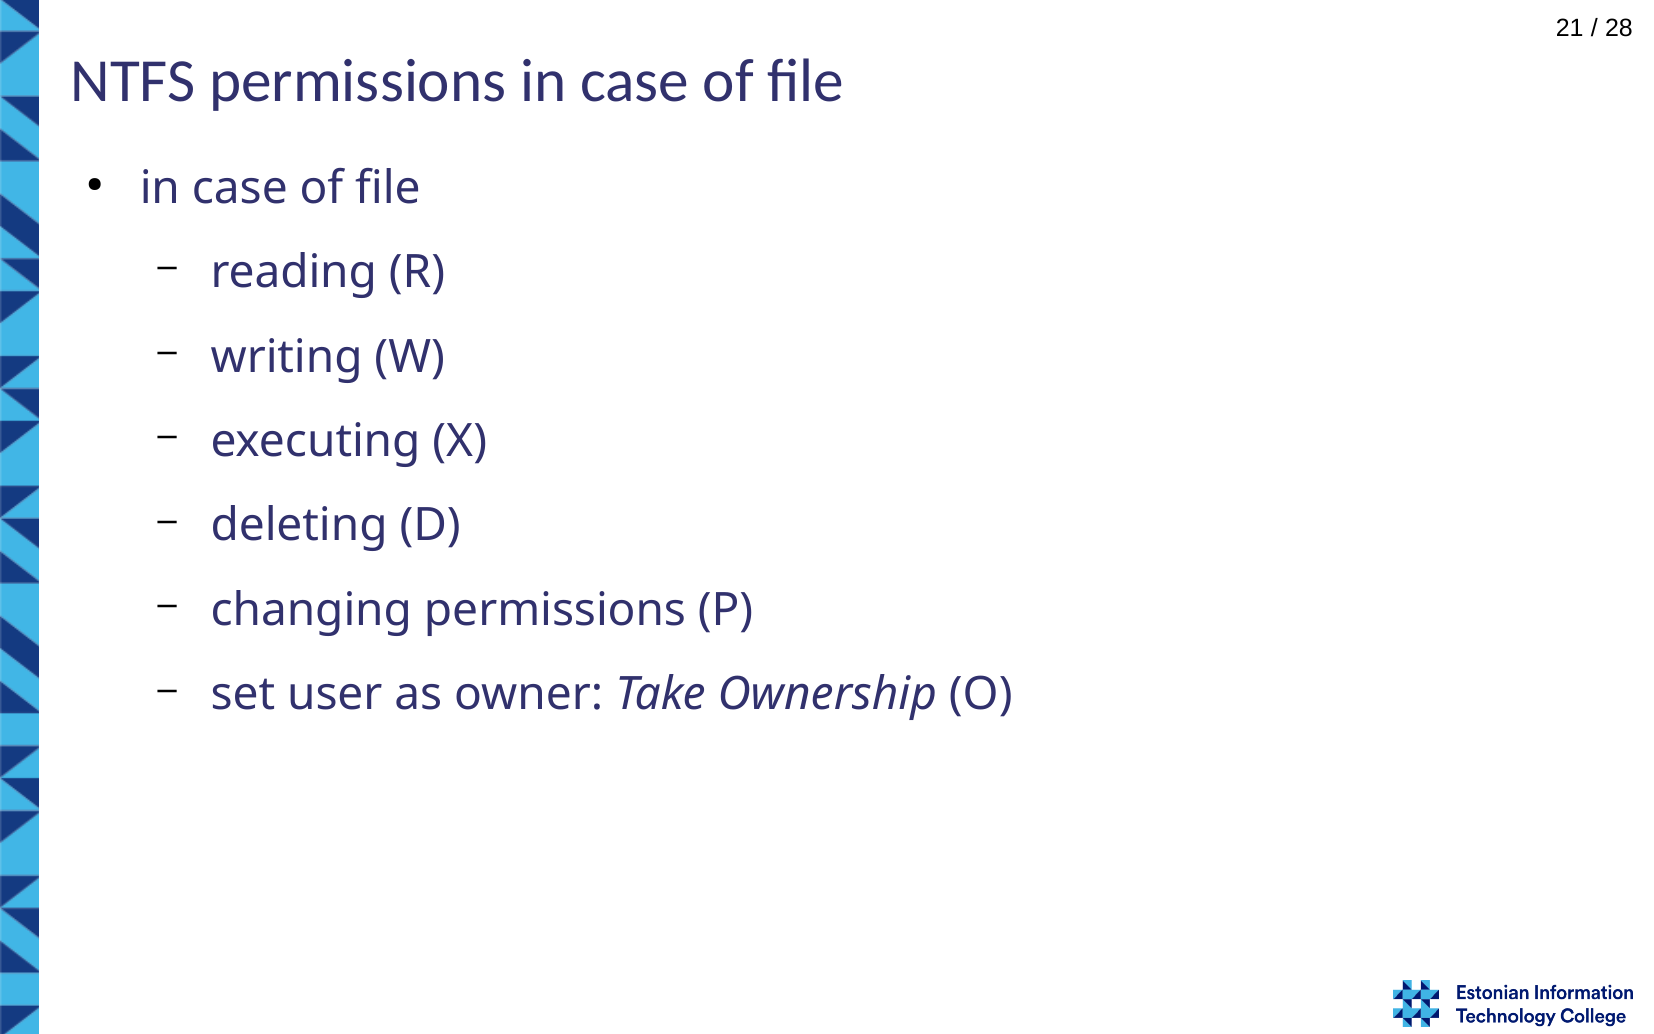

# NTFS permissions in case of file
in case of file
reading (R)
writing (W)
executing (X)
deleting (D)
changing permissions (P)
set user as owner: Take Ownership (O)